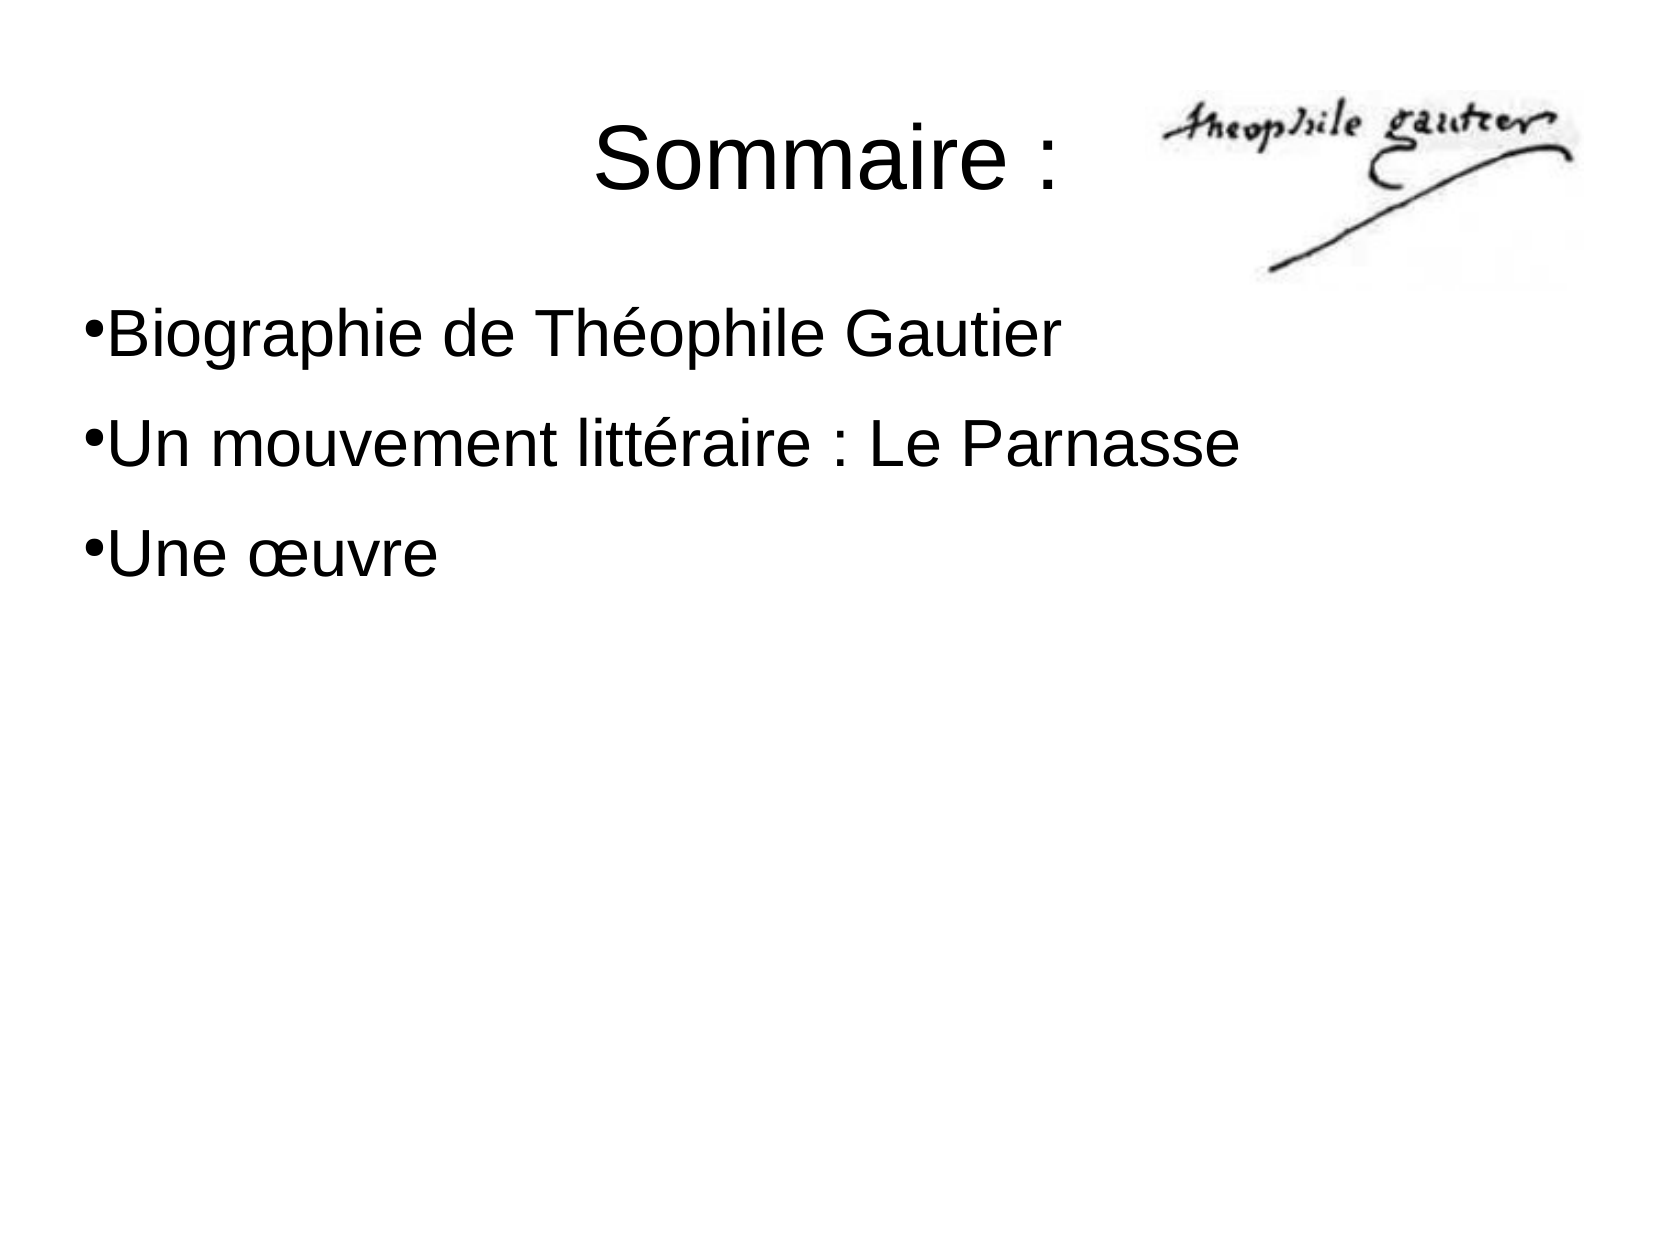

# Sommaire :
Biographie de Théophile Gautier
Un mouvement littéraire : Le Parnasse
Une œuvre